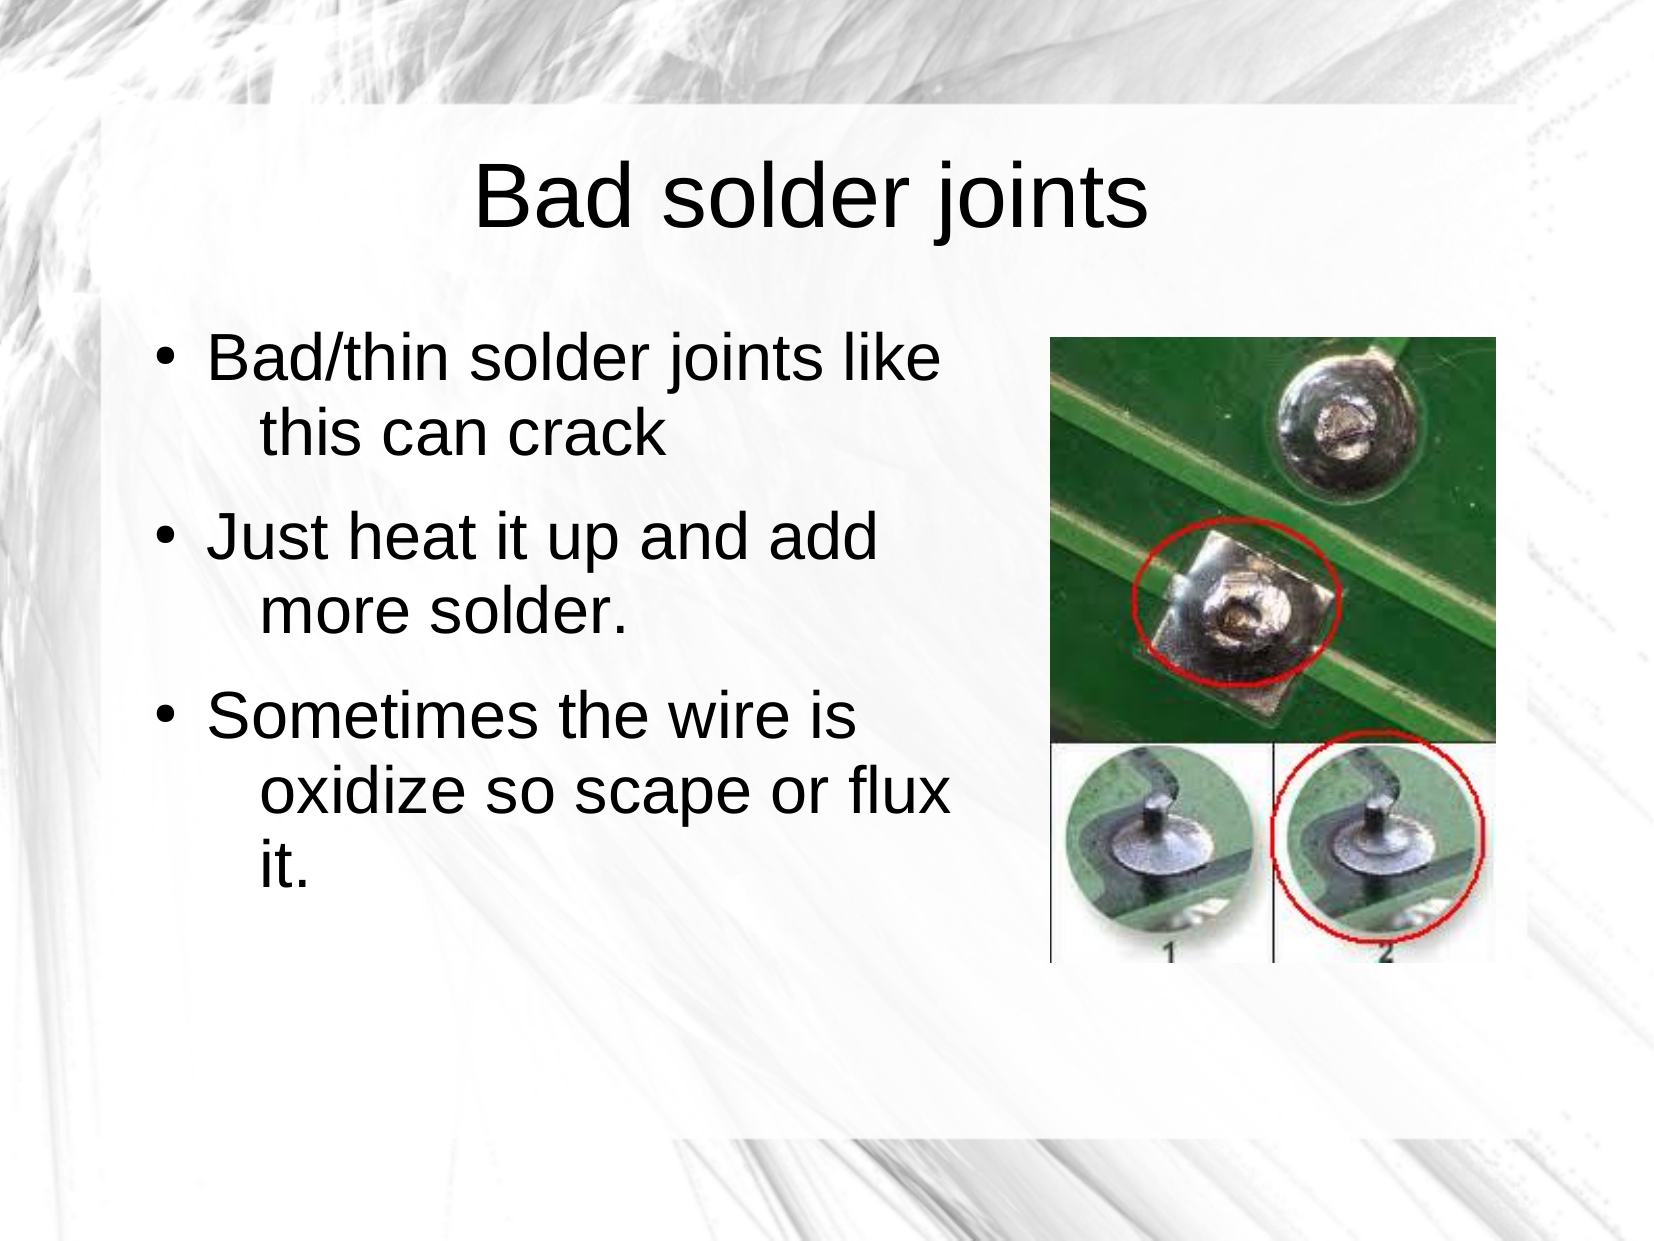

# Bad solder joints
Bad/thin solder joints like this can crack
Just heat it up and add more solder.
Sometimes the wire is oxidize so scape or flux it.